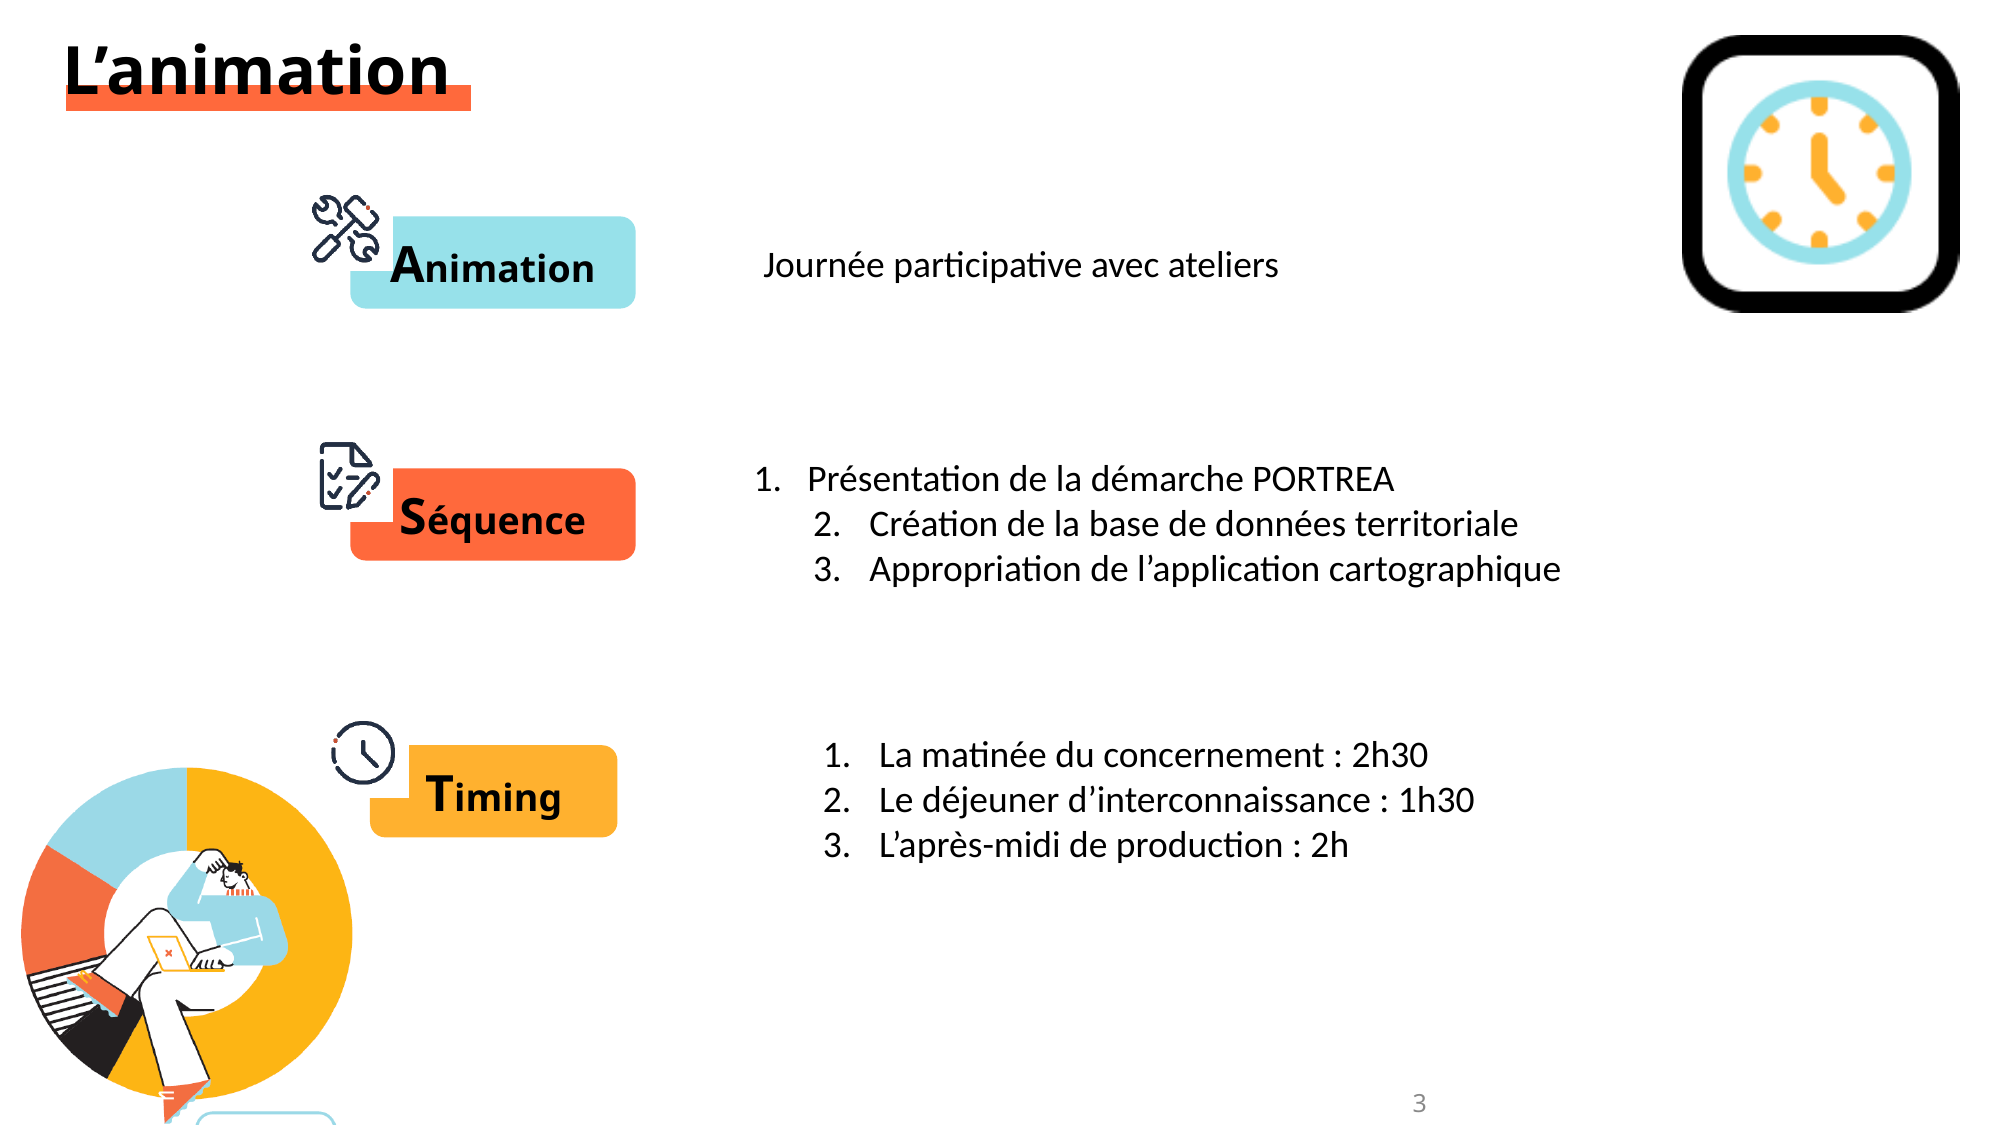

L’animation
Animation
Journée participative avec ateliers
1. Présentation de la démarche PORTREA
Création de la base de données territoriale
Appropriation de l’application cartographique
Séquence
La matinée du concernement : 2h30
Le déjeuner d’interconnaissance : 1h30
L’après-midi de production : 2h
Timing